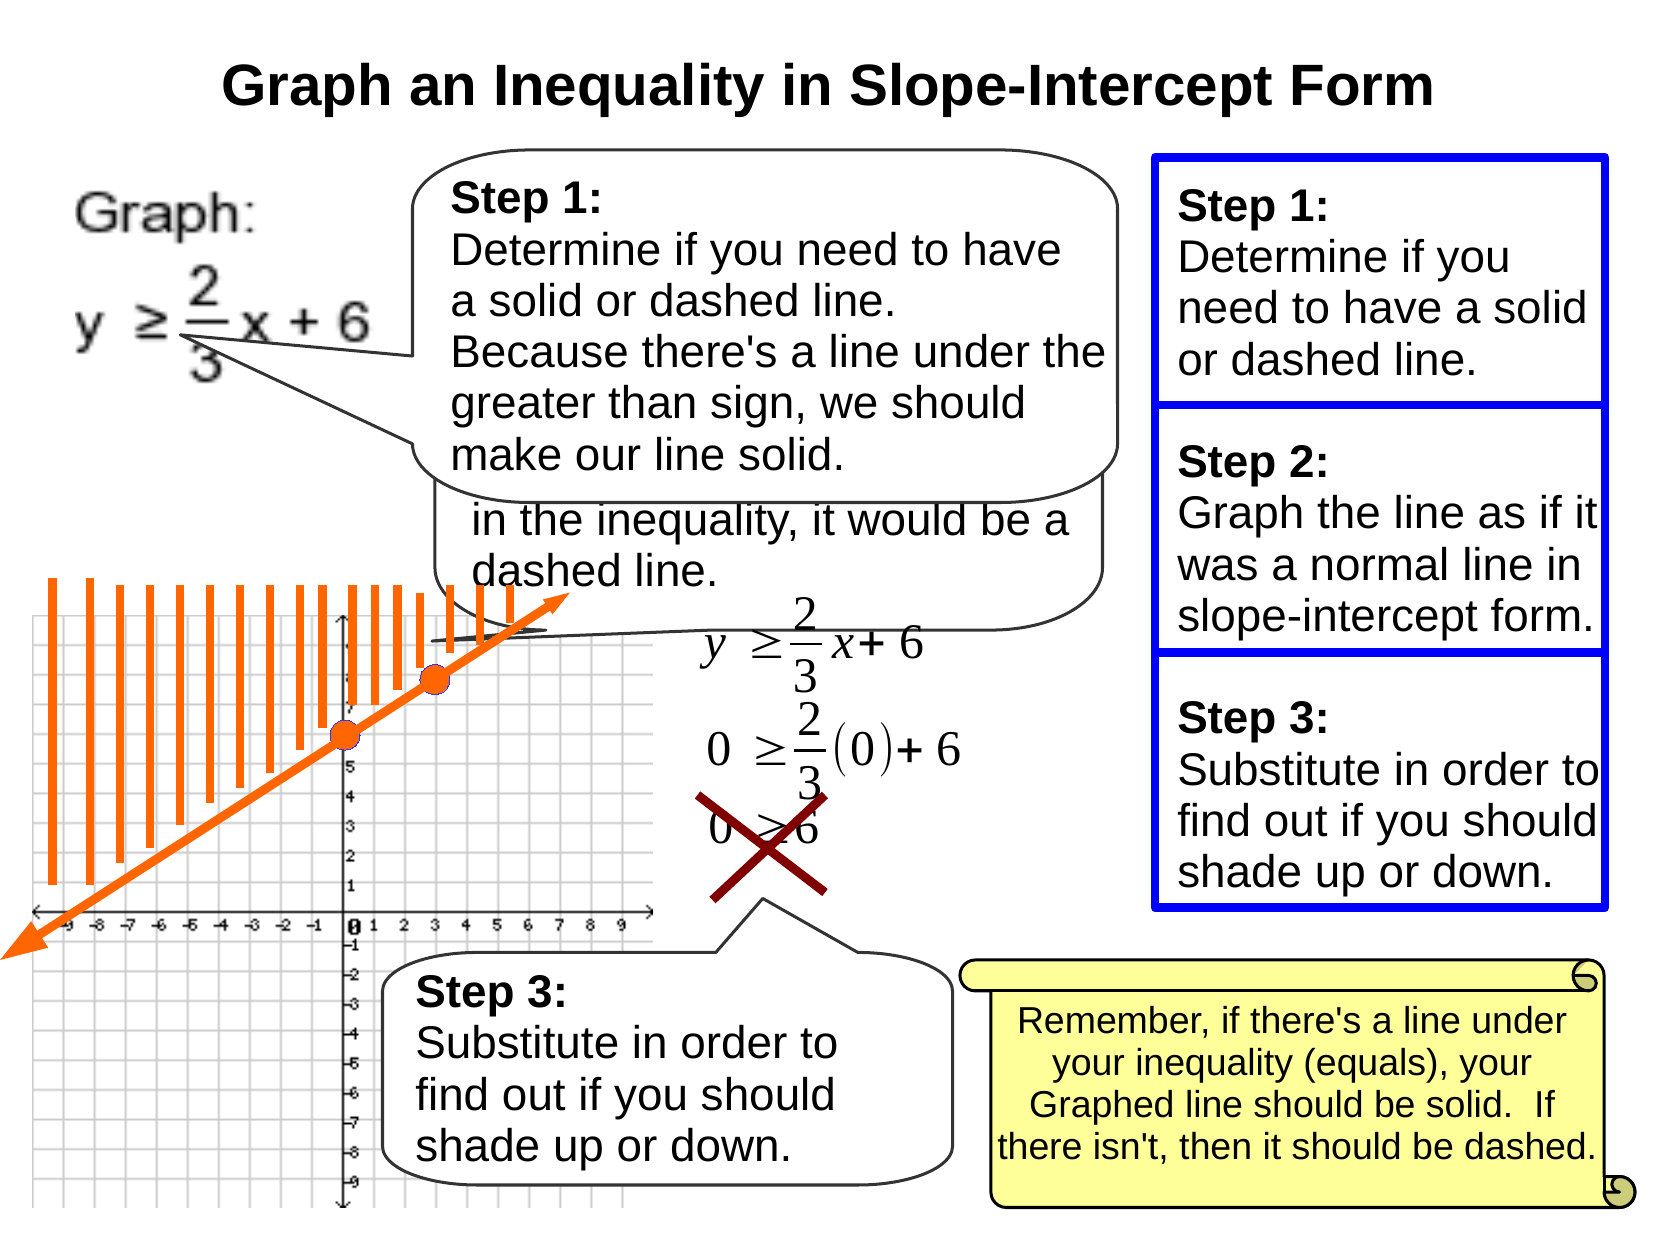

Graph an Inequality in Slope-Intercept Form
Step 1:
Determine if you need to have
a solid or dashed line.
Because there's a line under the
greater than sign, we should
make our line solid.
Step 1:
Determine if you need to have a solid or dashed line.
Step 2:
Graph the line as if it was a normal line in slope-intercept form.
Step 3:
Substitute in order to find out if you should shade up or down.
Step 2:
Graph the line as if it was a
normal line in slope-intercept
Form (if there was no equals
in the inequality, it would be a
dashed line.
Step 3:
Substitute in order to
find out if you should
shade up or down.
Remember, if there's a line under
your inequality (equals), your
Graphed line should be solid. If
there isn't, then it should be dashed.